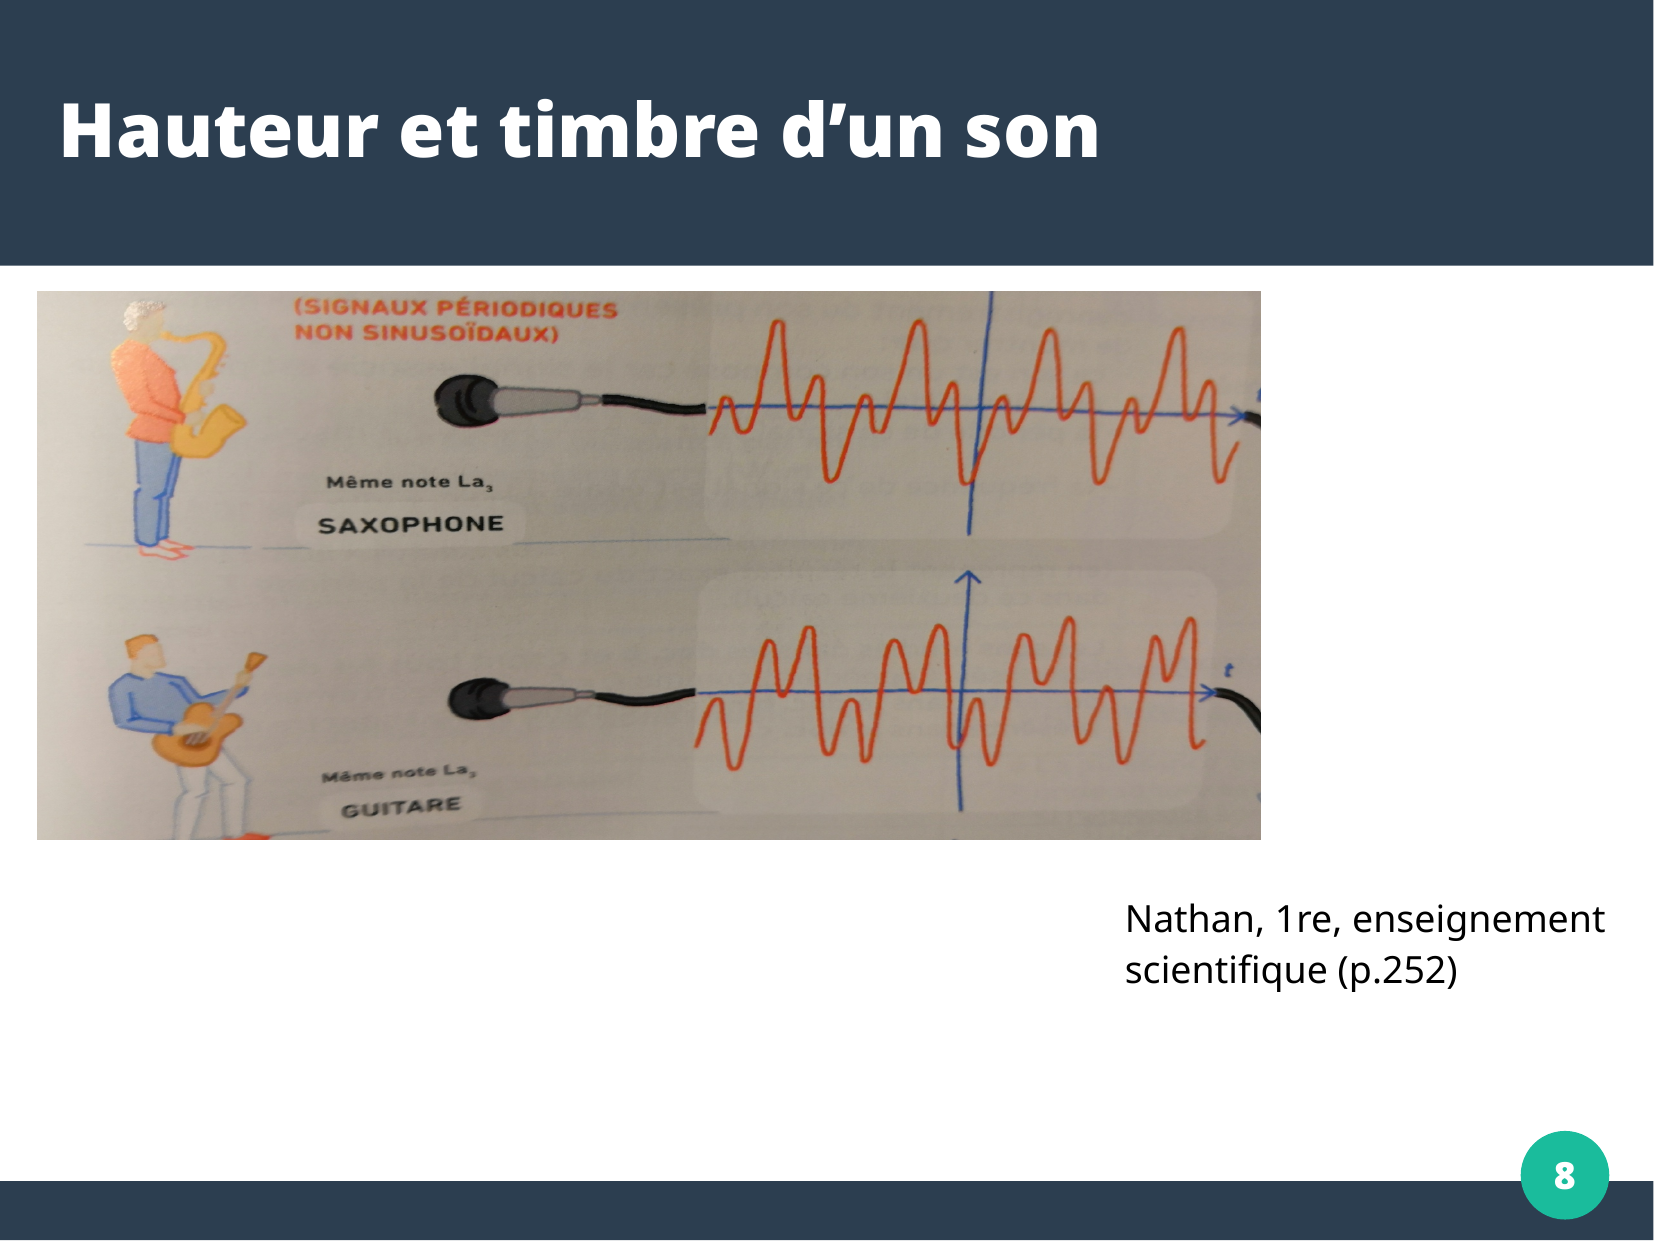

# Hauteur et timbre d’un son
Nathan, 1re, enseignement scientifique (p.252)
8